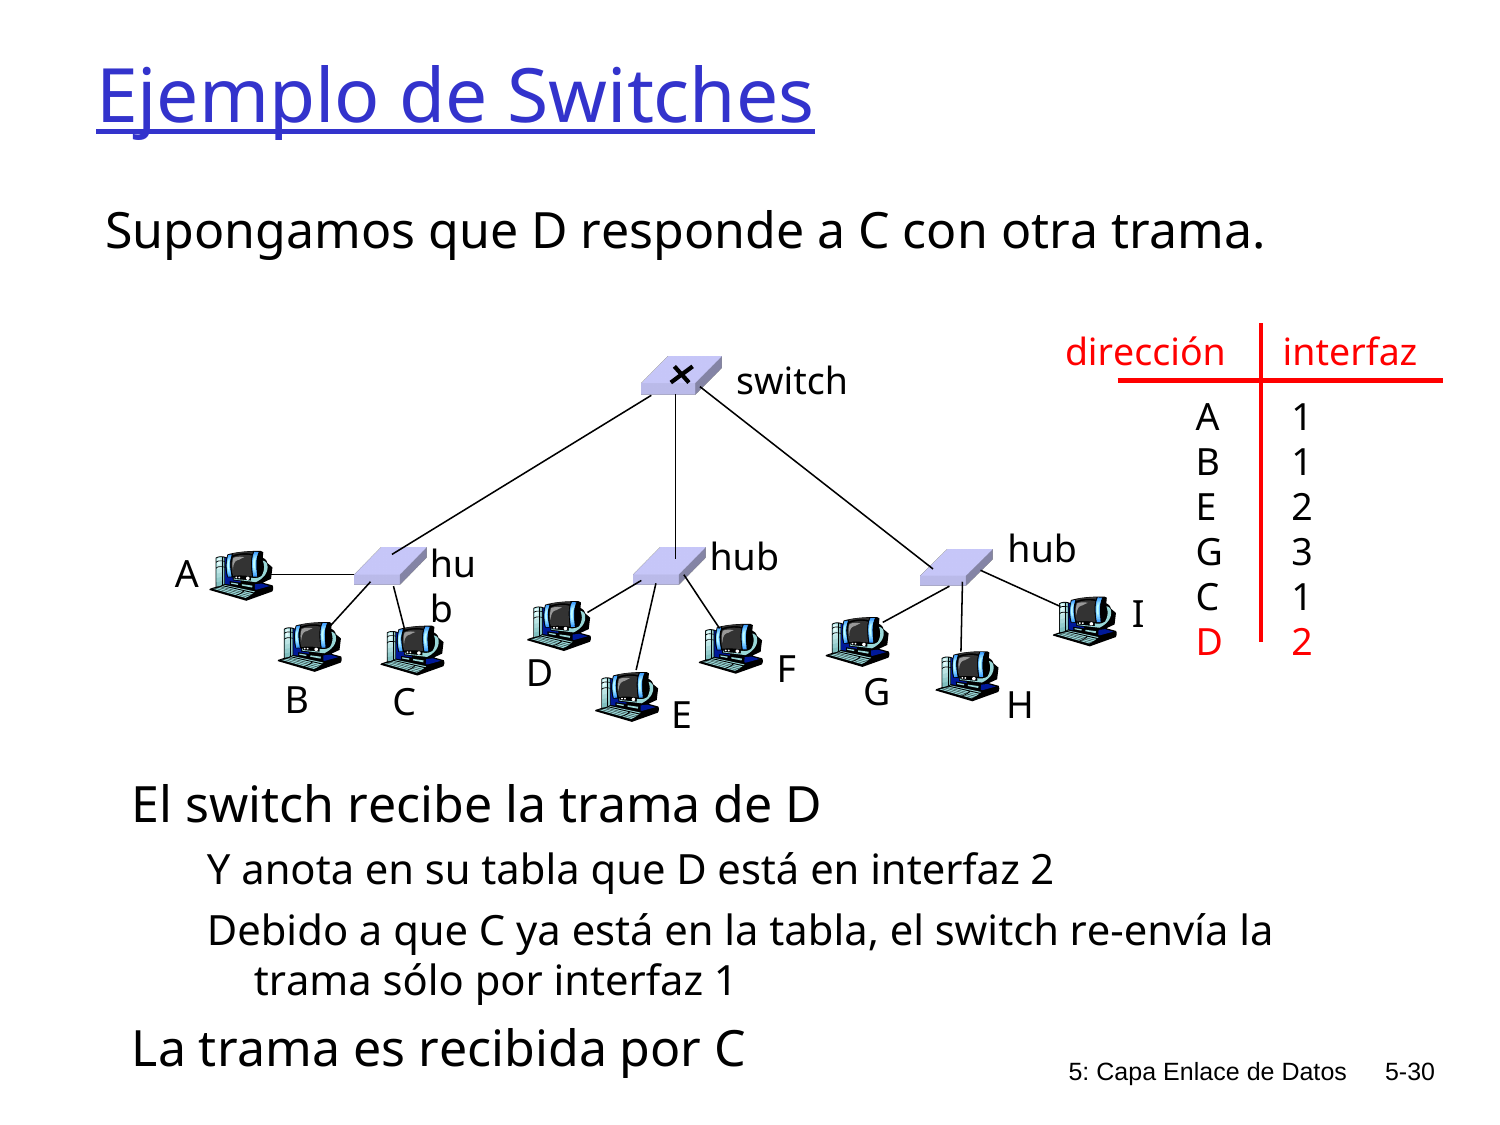

# Ejemplo de Switches
Supongamos que D responde a C con otra trama.
interfaz
dirección
switch
1
1
2
3
1
2
A
B
E
G
C
D
hub
hub
hub
A
I
F
D
G
B
C
H
E
El switch recibe la trama de D
Y anota en su tabla que D está en interfaz 2
Debido a que C ya está en la tabla, el switch re-envía la trama sólo por interfaz 1
La trama es recibida por C
30